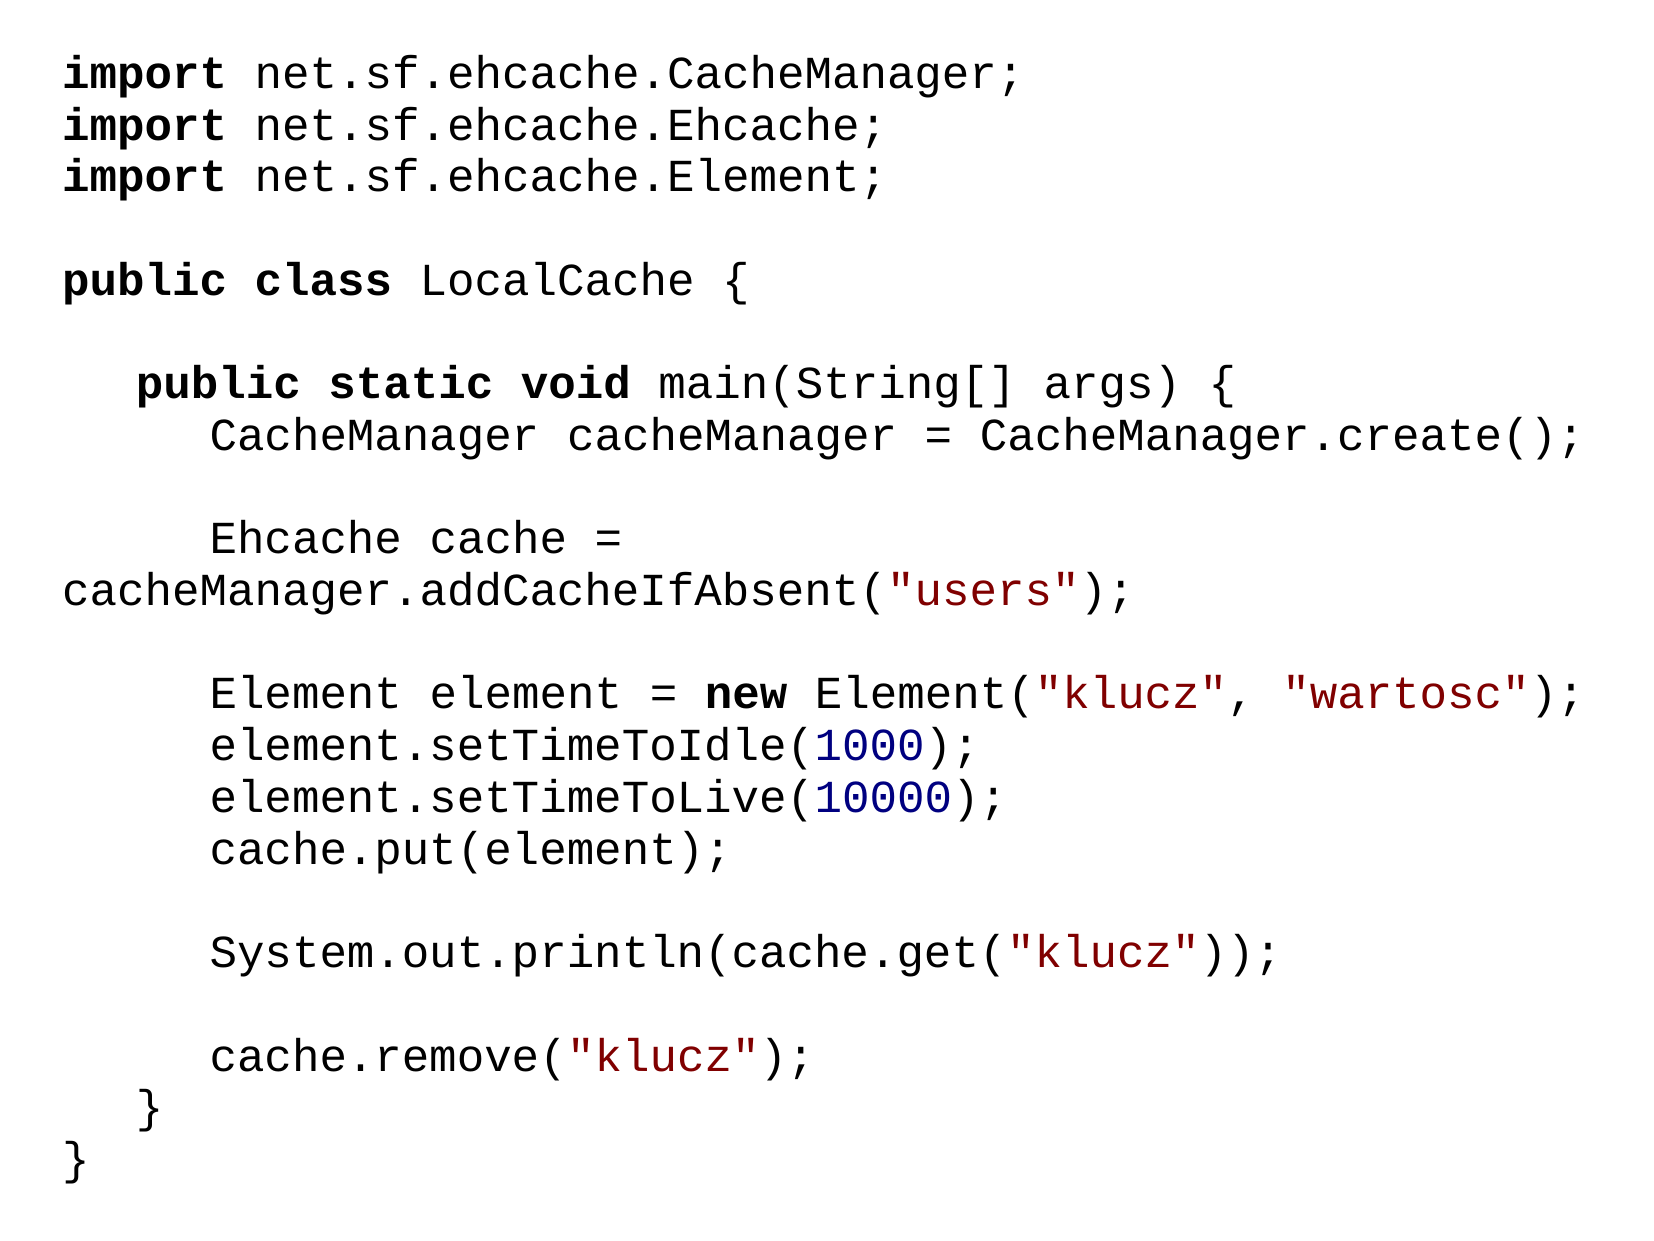

import net.sf.ehcache.CacheManager;
import net.sf.ehcache.Ehcache;
import net.sf.ehcache.Element;
public class LocalCache {
	public static void main(String[] args) {
		CacheManager cacheManager = CacheManager.create();
		Ehcache cache = cacheManager.addCacheIfAbsent("users");
		Element element = new Element("klucz", "wartosc");
		element.setTimeToIdle(1000);
		element.setTimeToLive(10000);
		cache.put(element);
		System.out.println(cache.get("klucz"));
		cache.remove("klucz");
	}
}